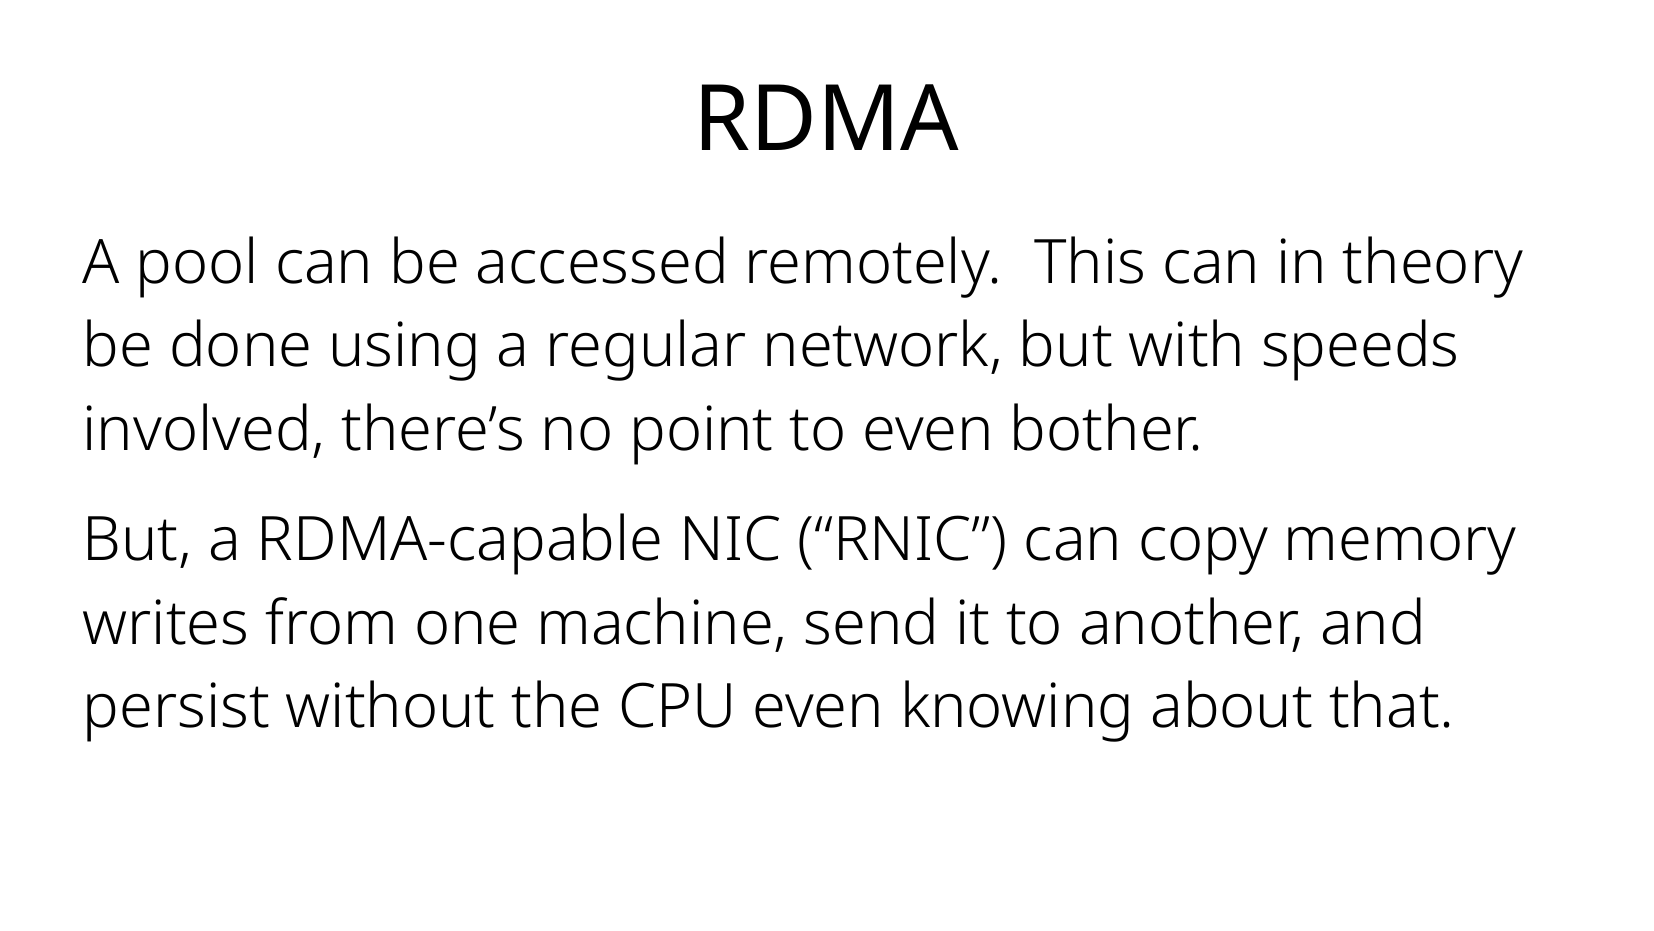

# RDMA
A pool can be accessed remotely. This can in theory be done using a regular network, but with speeds involved, there’s no point to even bother.
But, a RDMA-capable NIC (“RNIC”) can copy memory writes from one machine, send it to another, and persist without the CPU even knowing about that.